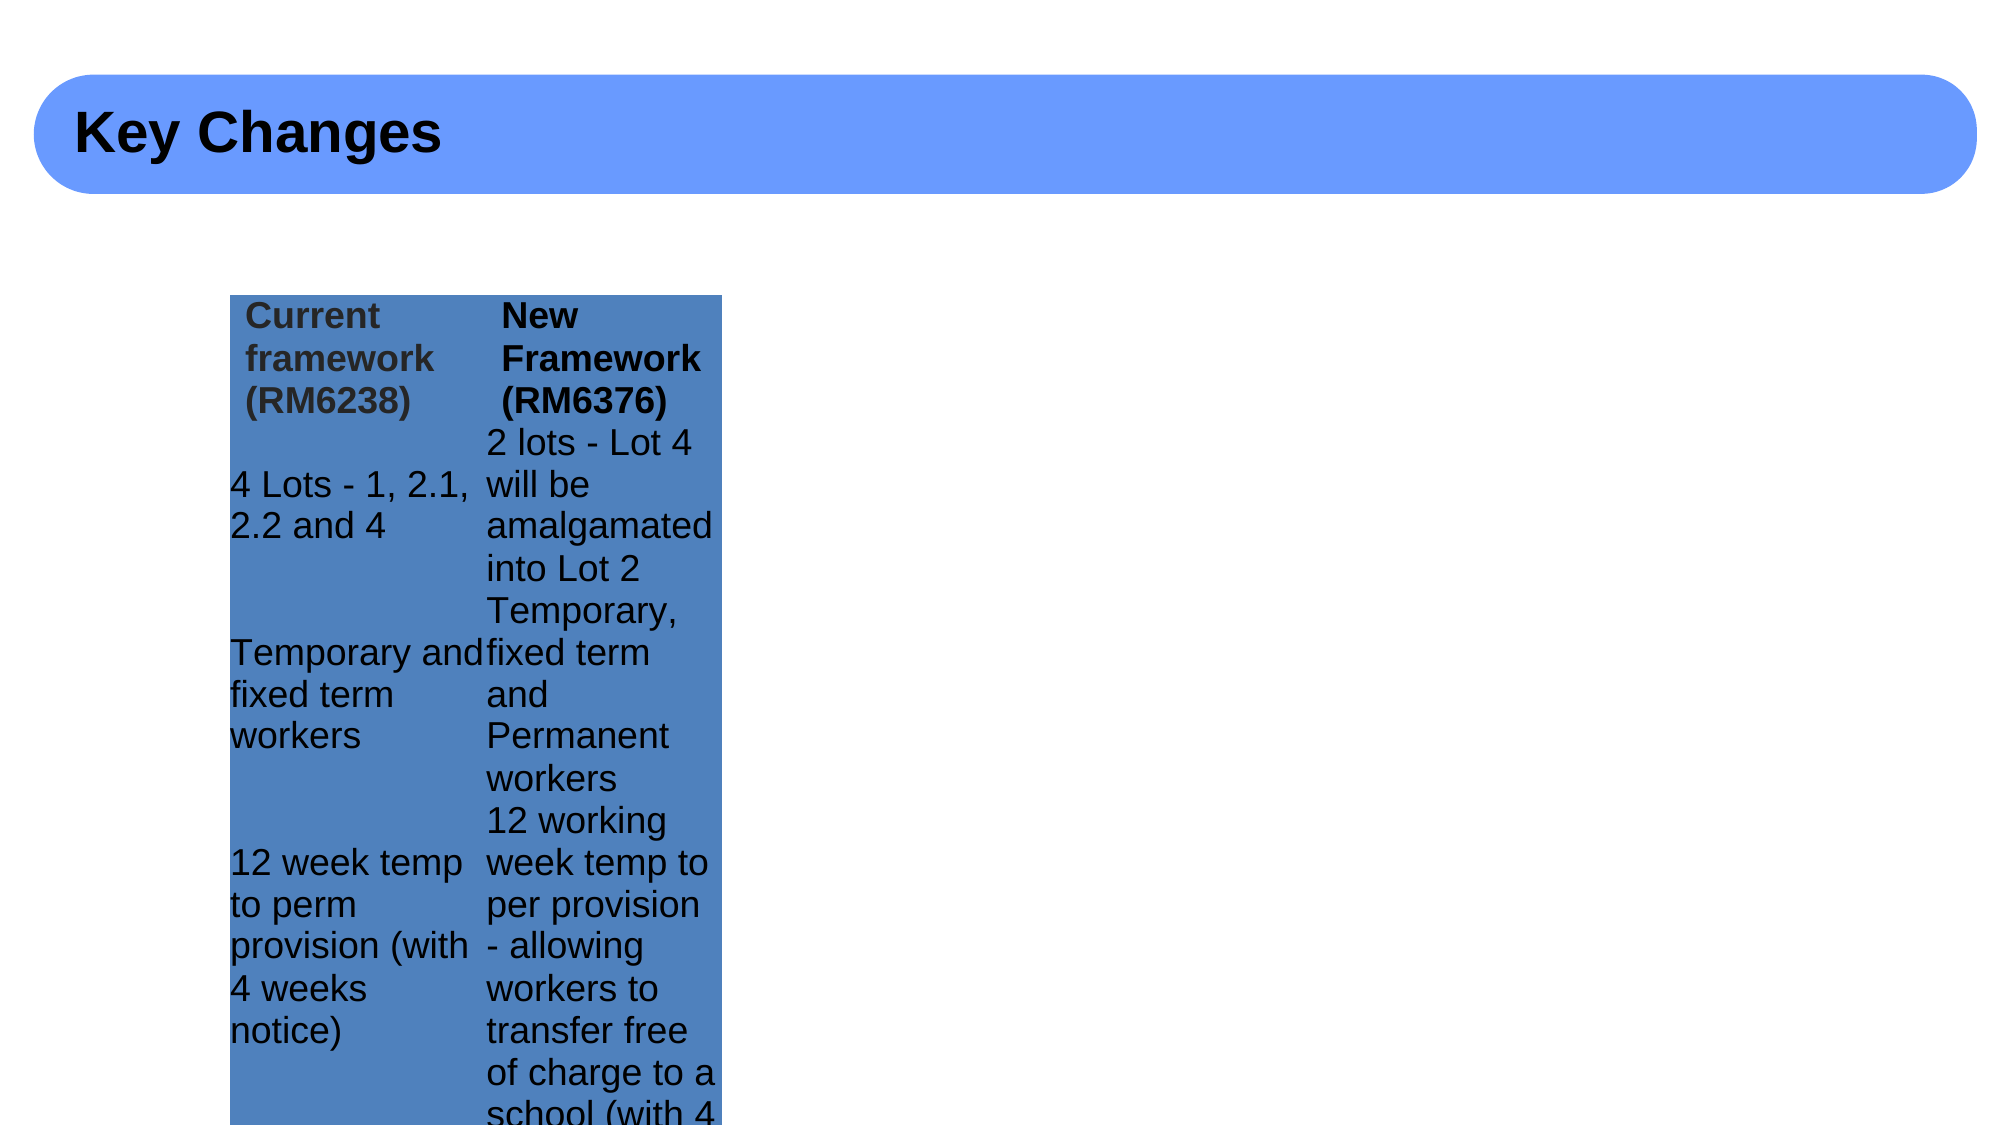

# Key Changes
| Current framework (RM6238) | New Framework (RM6376) |
| --- | --- |
| 4 Lots - 1, 2.1, 2.2 and 4 | 2 lots - Lot 4 will be amalgamated into Lot 2 |
| Temporary and fixed term workers | Temporary, fixed term and Permanent workers |
| 12 week temp to perm provision (with 4 weeks notice) | 12 working week temp to per provision - allowing workers to transfer free of charge to a school (with 4 working weeks notice) |
| 4 roles in pricing matrix | 7 Roles in pricing matrix |